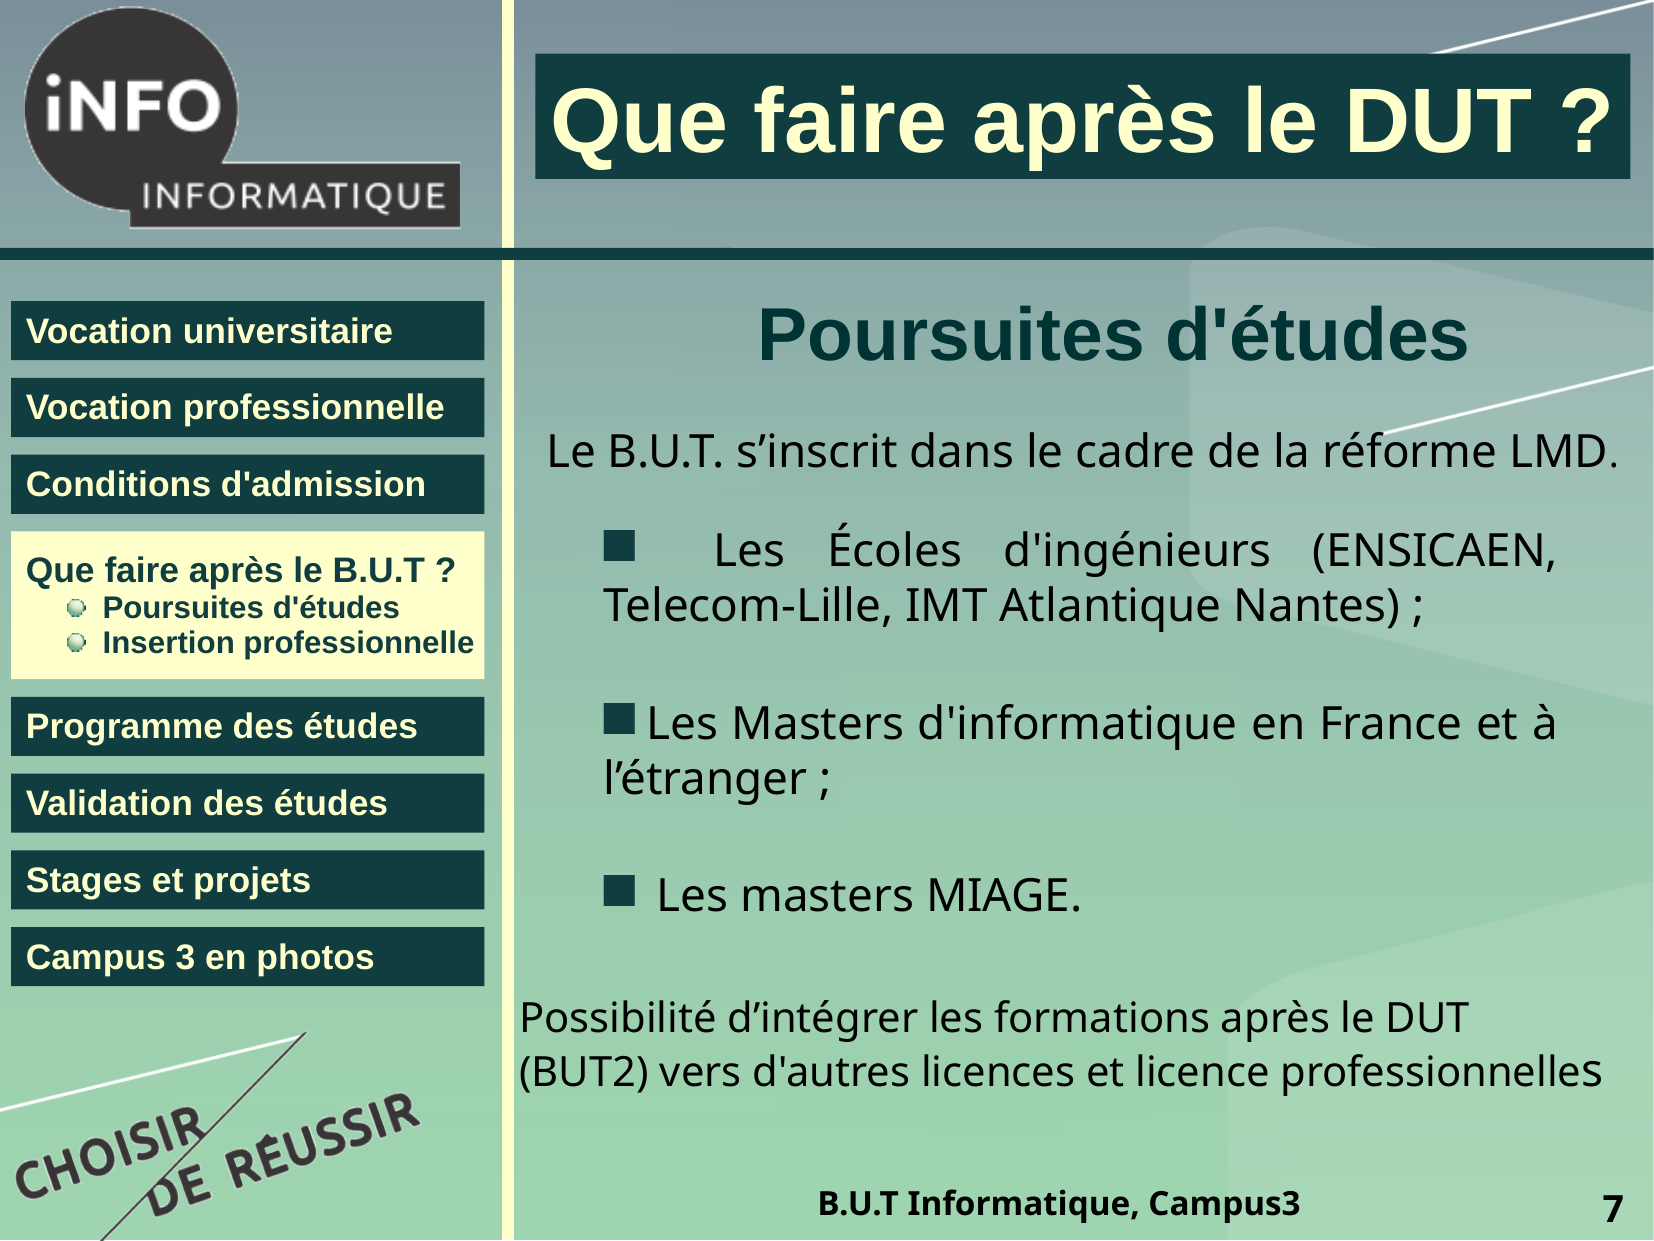

Que faire après le DUT ?
Poursuites d'études
Vocation universitaire
Vocation professionnelle
Le B.U.T. s’inscrit dans le cadre de la réforme LMD.
Conditions d'admission
 Les Écoles d'ingénieurs (ENSICAEN, Telecom-Lille, IMT Atlantique Nantes) ;
 Les Masters d'informatique en France et à l’étranger ;
 Les masters MIAGE.
Que faire après le B.U.T ?
Poursuites d'études
Insertion professionnelle
Programme des études
Validation des études
Stages et projets
Campus 3 en photos
Possibilité d’intégrer les formations après le DUT
(BUT2) vers d'autres licences et licence professionnelles
DUT Informatique, IUT Campus3
7